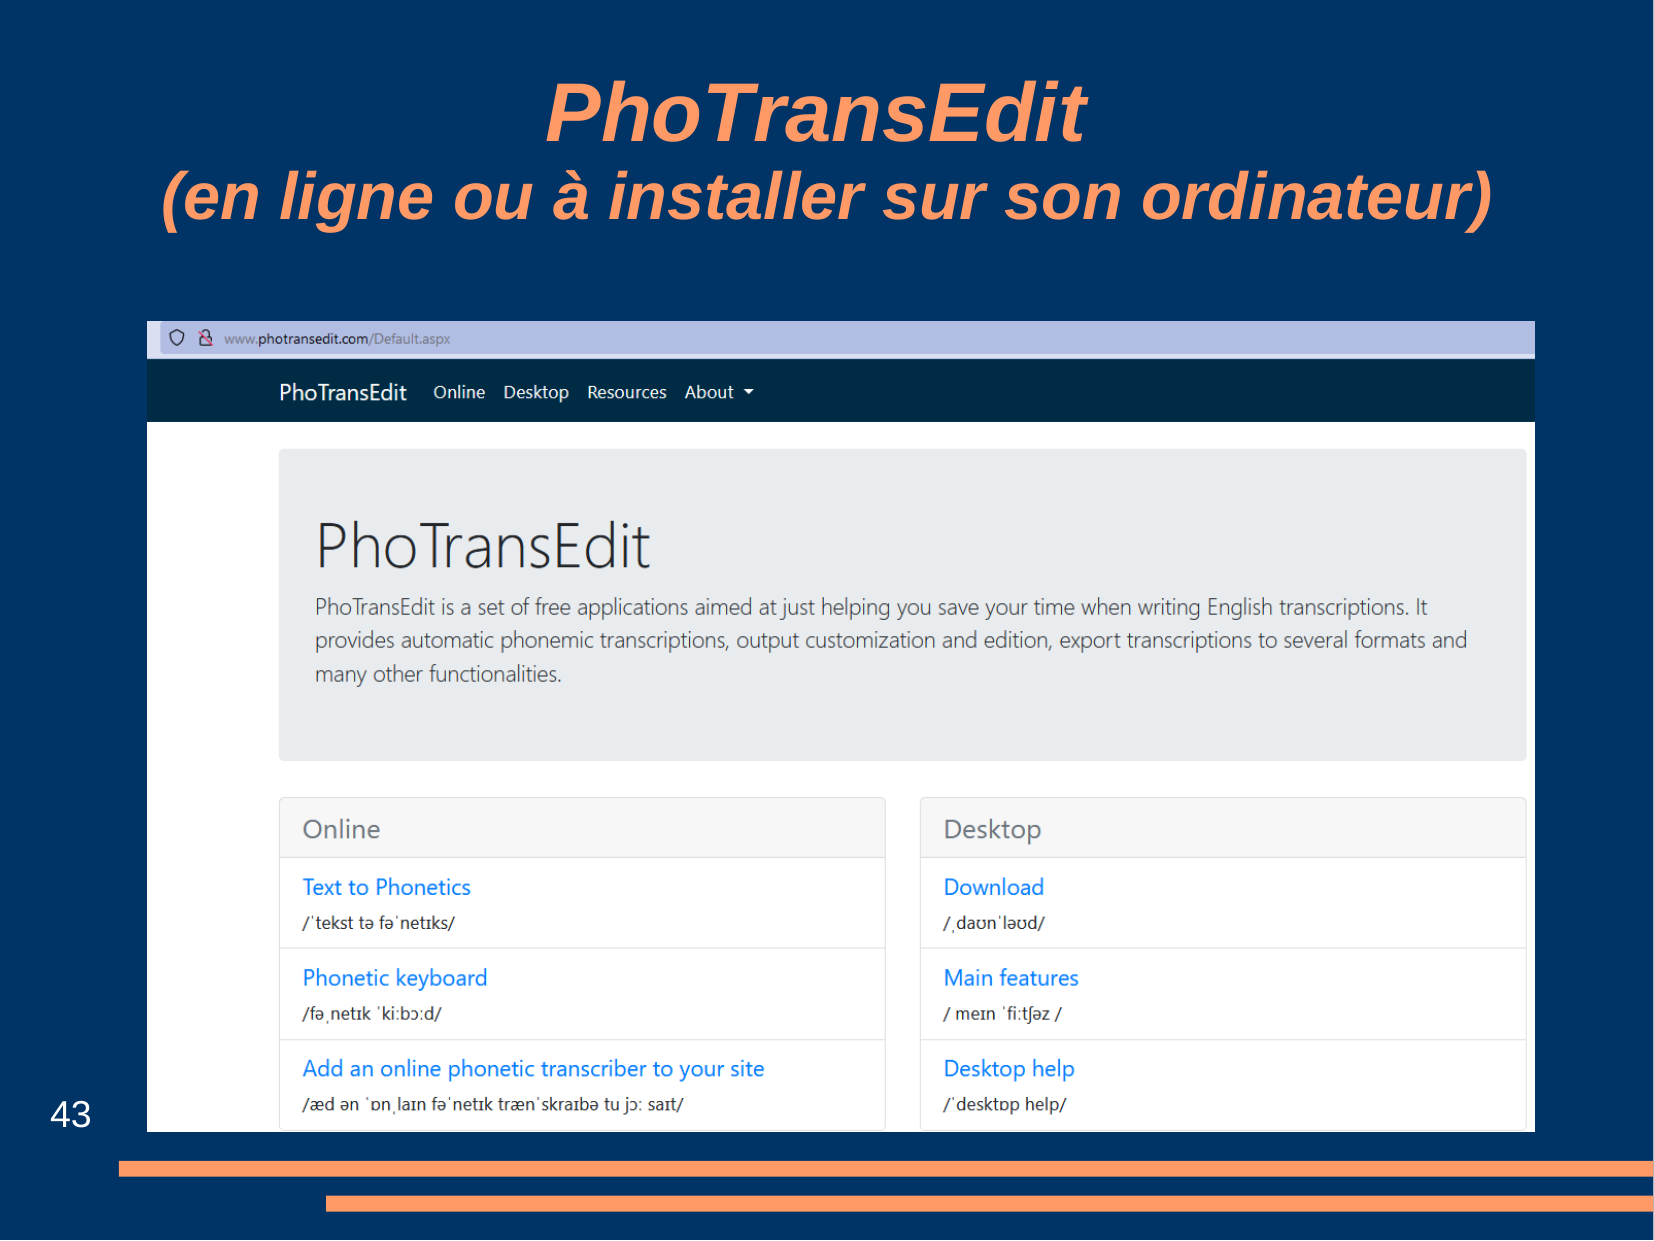

# PhoTransEdit (en ligne ou à installer sur son ordinateur)